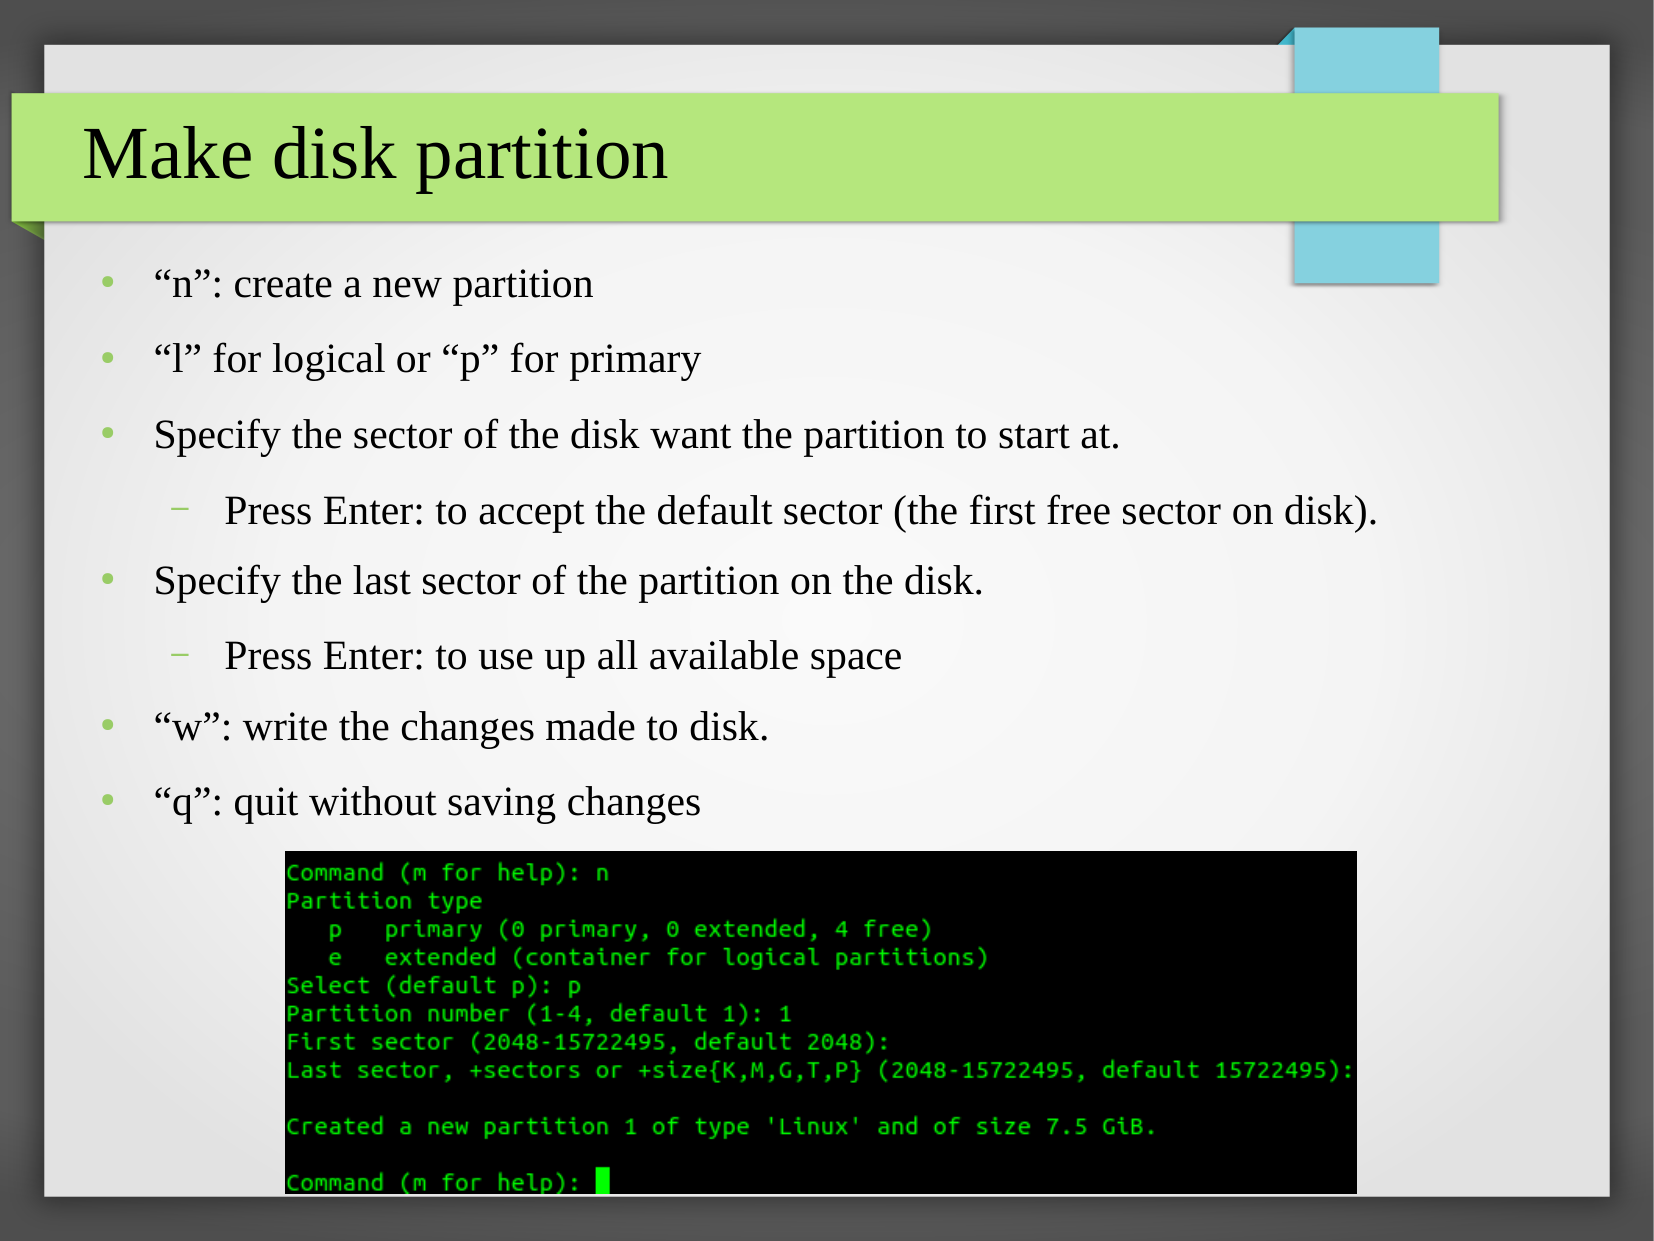

# Make disk partition
“n”: create a new partition
“l” for logical or “p” for primary
Specify the sector of the disk want the partition to start at.
Press Enter: to accept the default sector (the first free sector on disk).
Specify the last sector of the partition on the disk.
Press Enter: to use up all available space
“w”: write the changes made to disk.
“q”: quit without saving changes